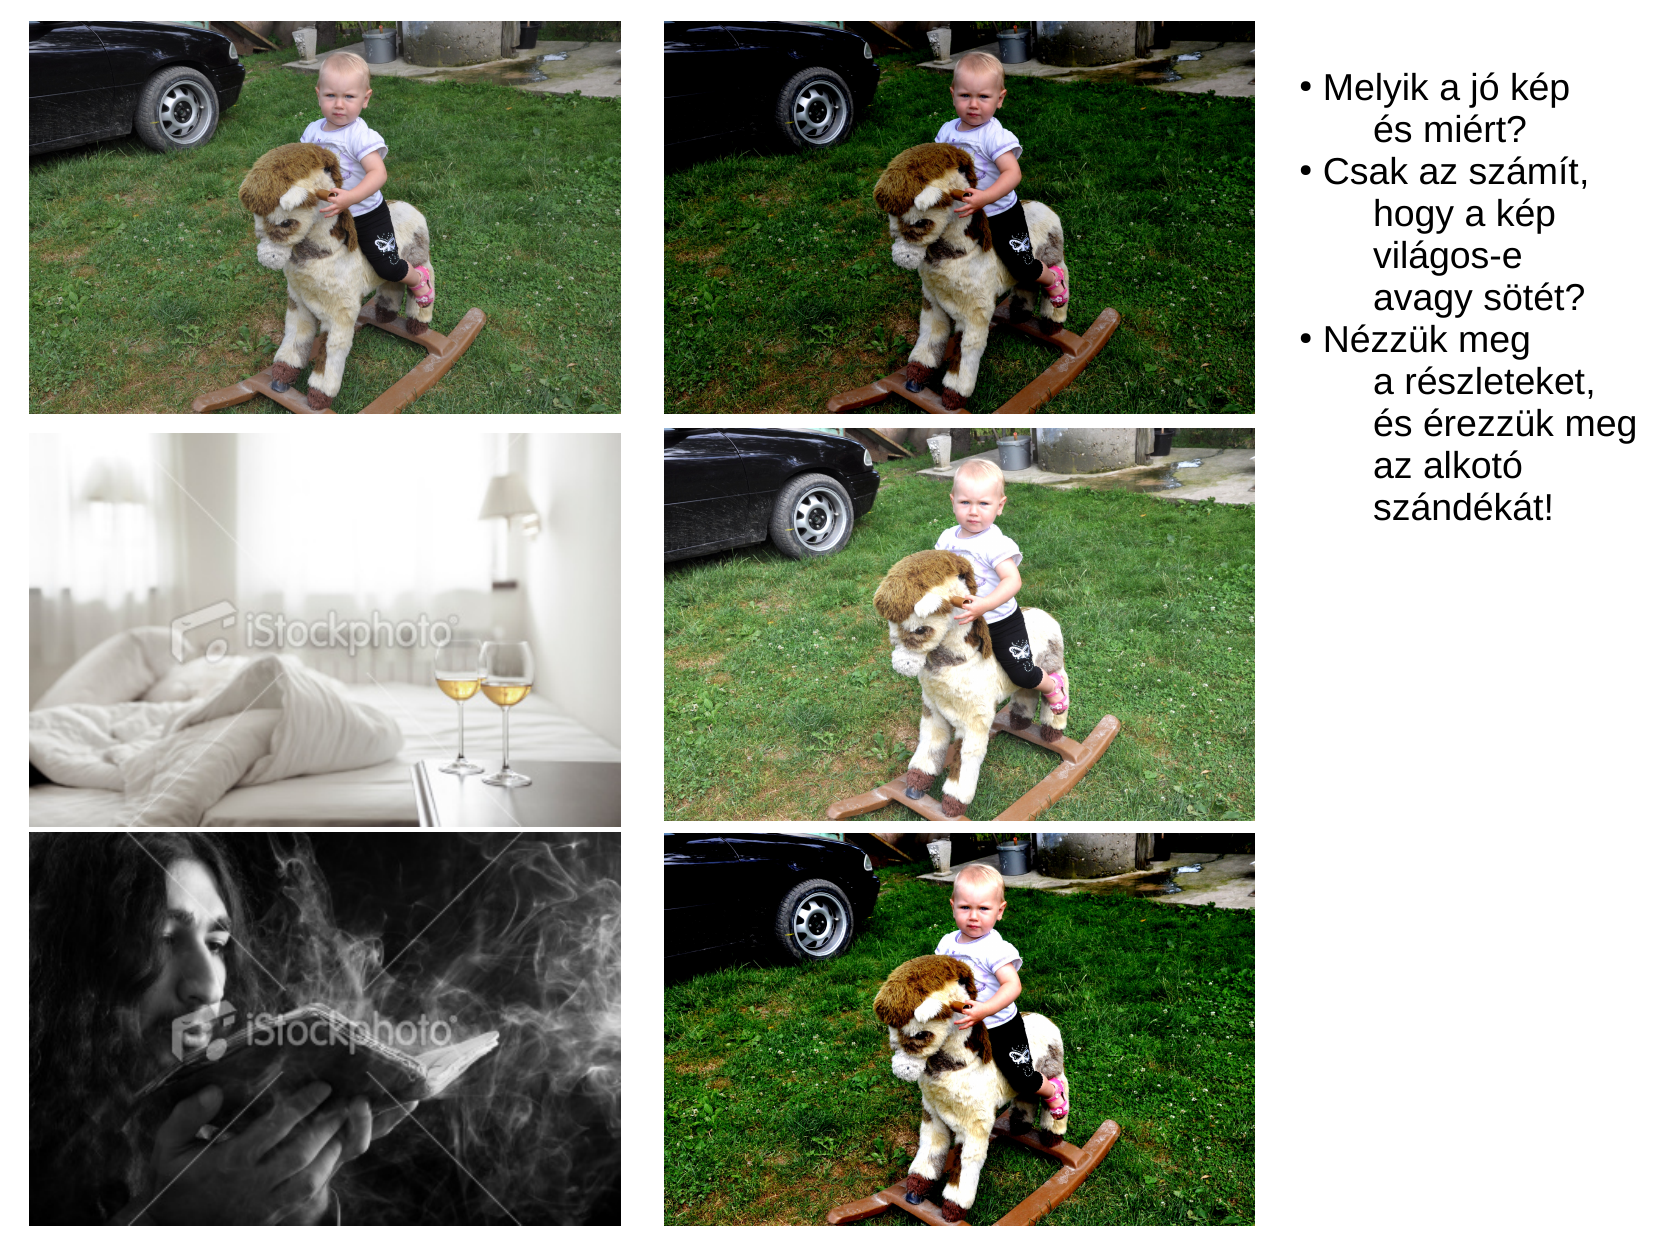

Melyik a jó kép
	és miért?
 Csak az számít,
	hogy a kép
	világos-e
	avagy sötét?
 Nézzük meg
	a részleteket,
	és érezzük meg
	az alkotó
	szándékát!